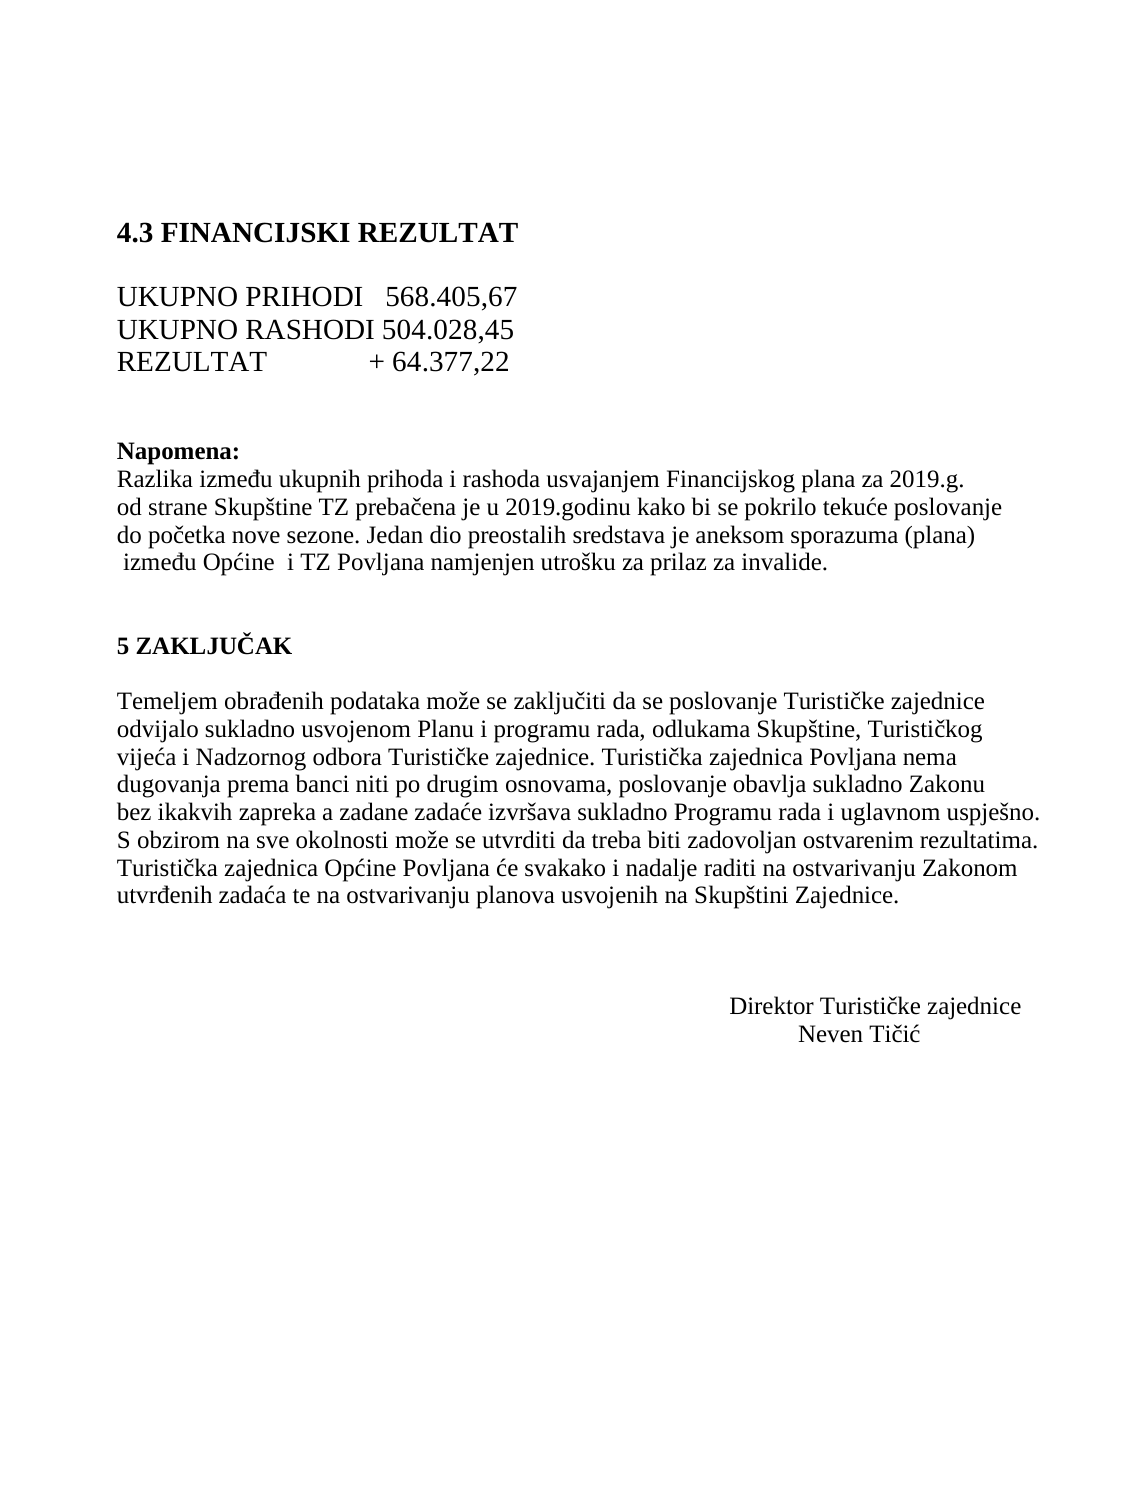

4.3 FINANCIJSKI REZULTAT
UKUPNO PRIHODI 568.405,67
UKUPNO RASHODI 504.028,45
REZULTAT + 64.377,22
Napomena:
Razlika između ukupnih prihoda i rashoda usvajanjem Financijskog plana za 2019.g.
od strane Skupštine TZ prebačena je u 2019.godinu kako bi se pokrilo tekuće poslovanje
do početka nove sezone. Jedan dio preostalih sredstava je aneksom sporazuma (plana)
 između Općine i TZ Povljana namjenjen utrošku za prilaz za invalide.
5 ZAKLJUČAK
Temeljem obrađenih podataka može se zaključiti da se poslovanje Turističke zajednice
odvijalo sukladno usvojenom Planu i programu rada, odlukama Skupštine, Turističkog
vijeća i Nadzornog odbora Turističke zajednice. Turistička zajednica Povljana nema
dugovanja prema banci niti po drugim osnovama, poslovanje obavlja sukladno Zakonu
bez ikakvih zapreka a zadane zadaće izvršava sukladno Programu rada i uglavnom uspješno.
S obzirom na sve okolnosti može se utvrditi da treba biti zadovoljan ostvarenim rezultatima.
Turistička zajednica Općine Povljana će svakako i nadalje raditi na ostvarivanju Zakonom
utvrđenih zadaća te na ostvarivanju planova usvojenih na Skupštini Zajednice.
 Direktor Turističke zajednice
 Neven Tičić